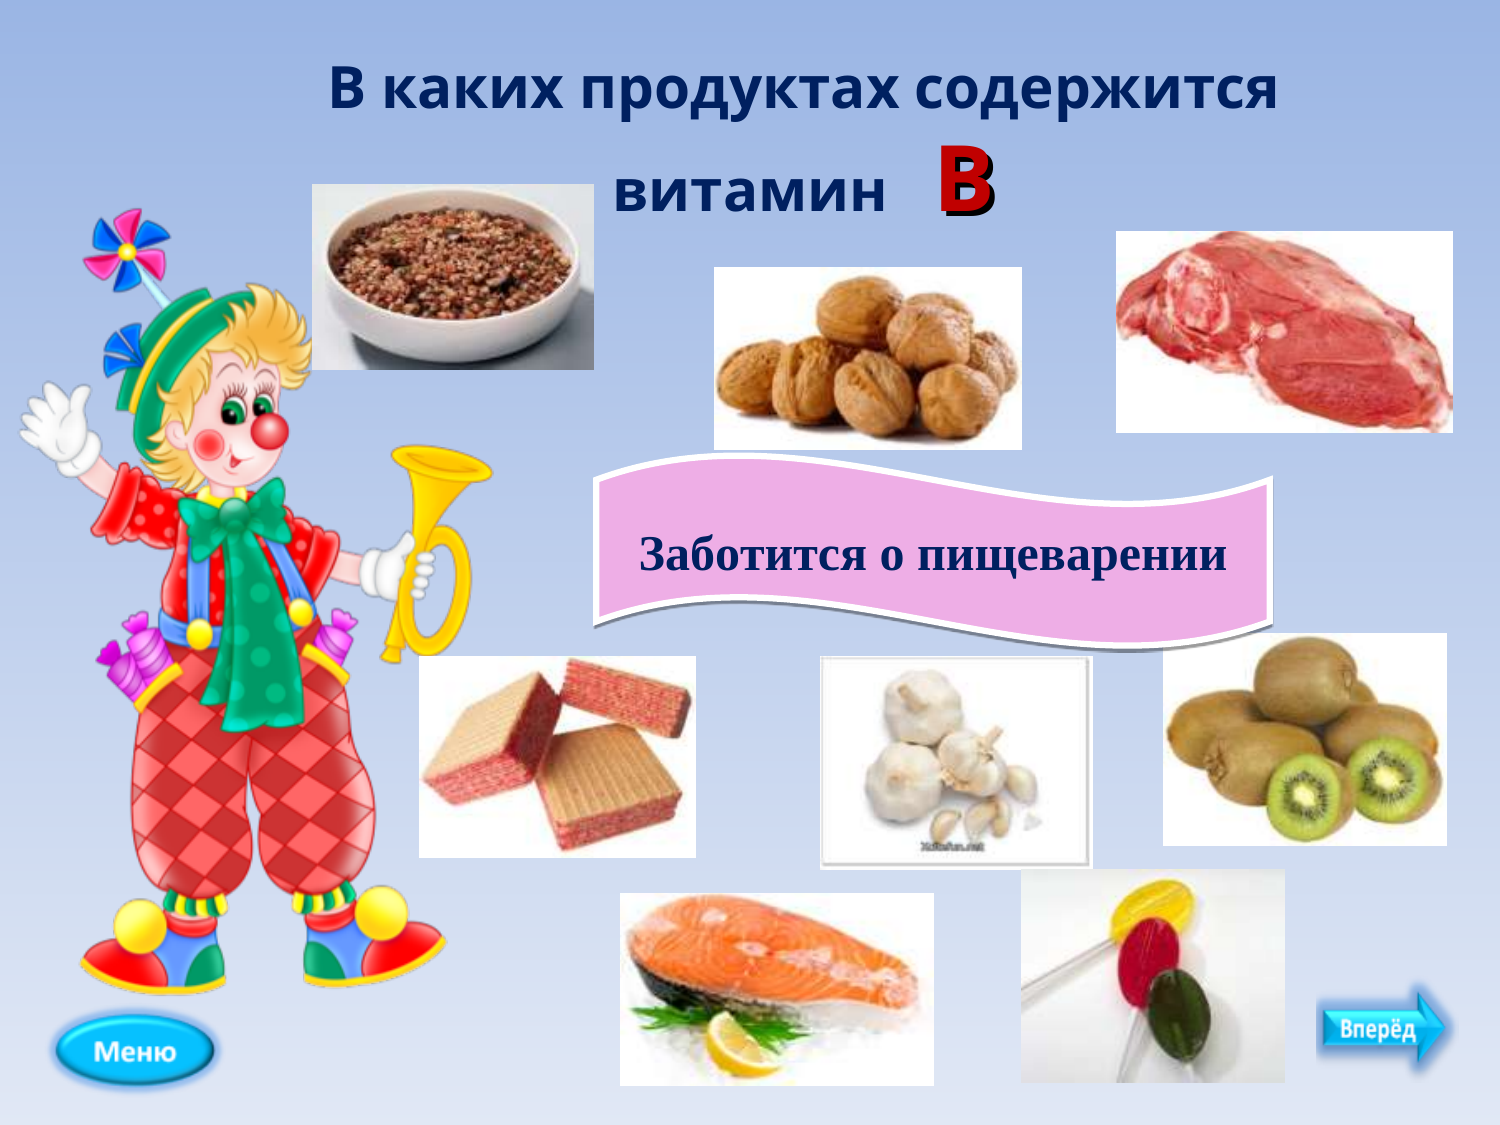

В каких продуктах содержится витамин В
Заботится о пищеварении